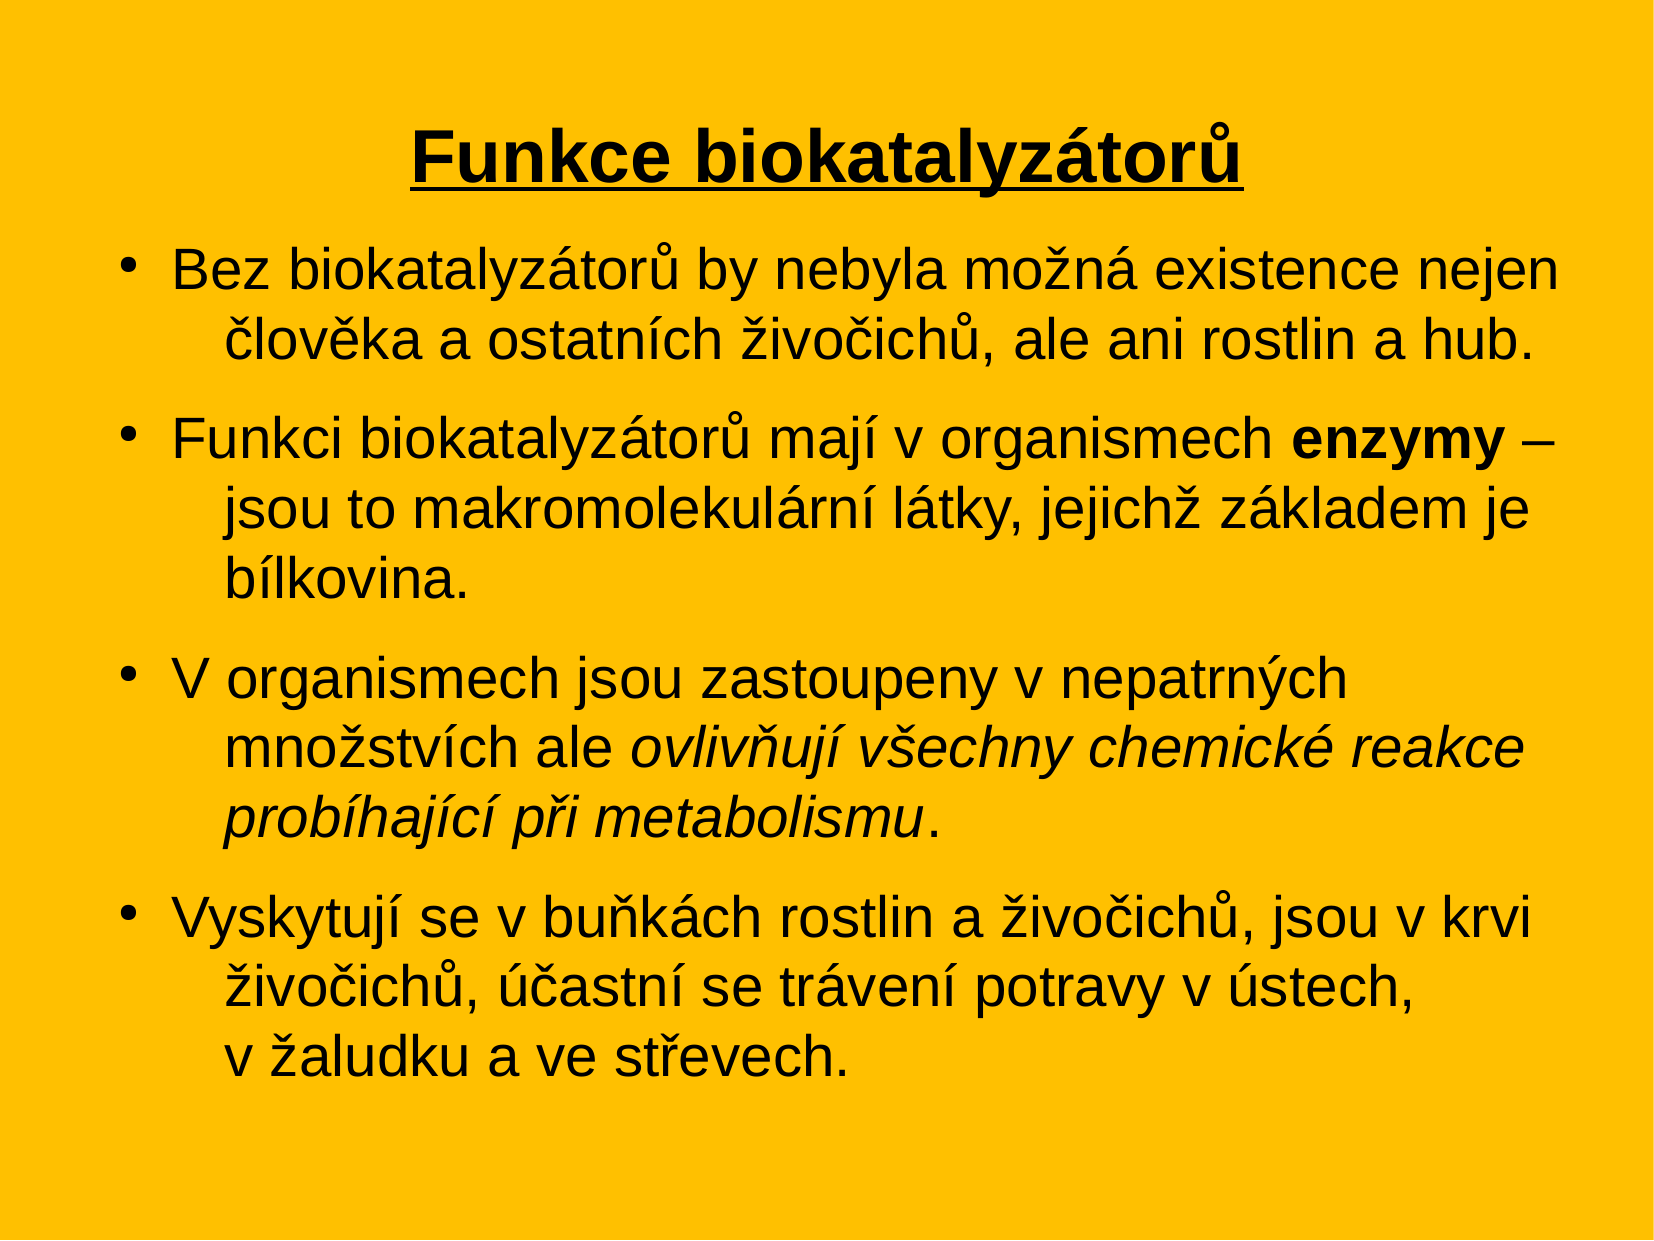

# Funkce biokatalyzátorů
Bez biokatalyzátorů by nebyla možná existence nejen člověka a ostatních živočichů, ale ani rostlin a hub.
Funkci biokatalyzátorů mají v organismech enzymy – jsou to makromolekulární látky, jejichž základem je bílkovina.
V organismech jsou zastoupeny v nepatrných množstvích ale ovlivňují všechny chemické reakce probíhající při metabolismu.
Vyskytují se v buňkách rostlin a živočichů, jsou v krvi živočichů, účastní se trávení potravy v ústech, v žaludku a ve střevech.